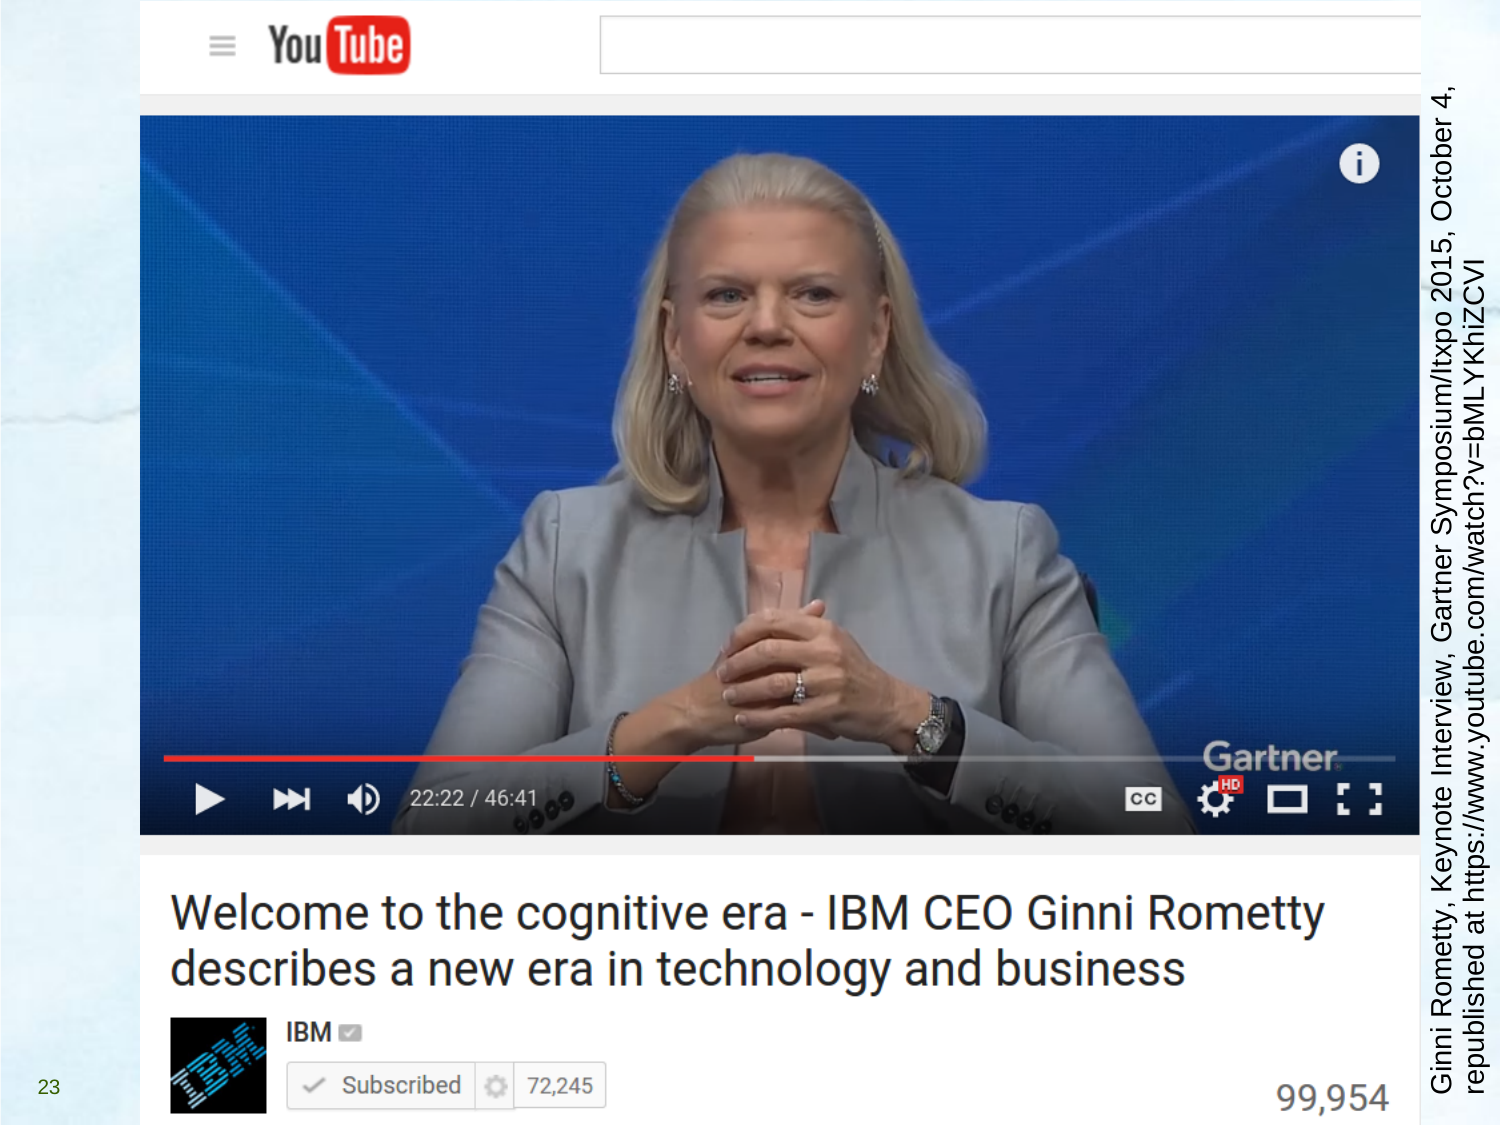

Ginni Rometty, Keynote Interview, Gartner Symposium/Itxpo 2015, October 4, republished at https://www.youtube.com/watch?v=bMLYKhiZCVI
Prospects for Service Systems: From Smarter to Cognitive
March 2016
23